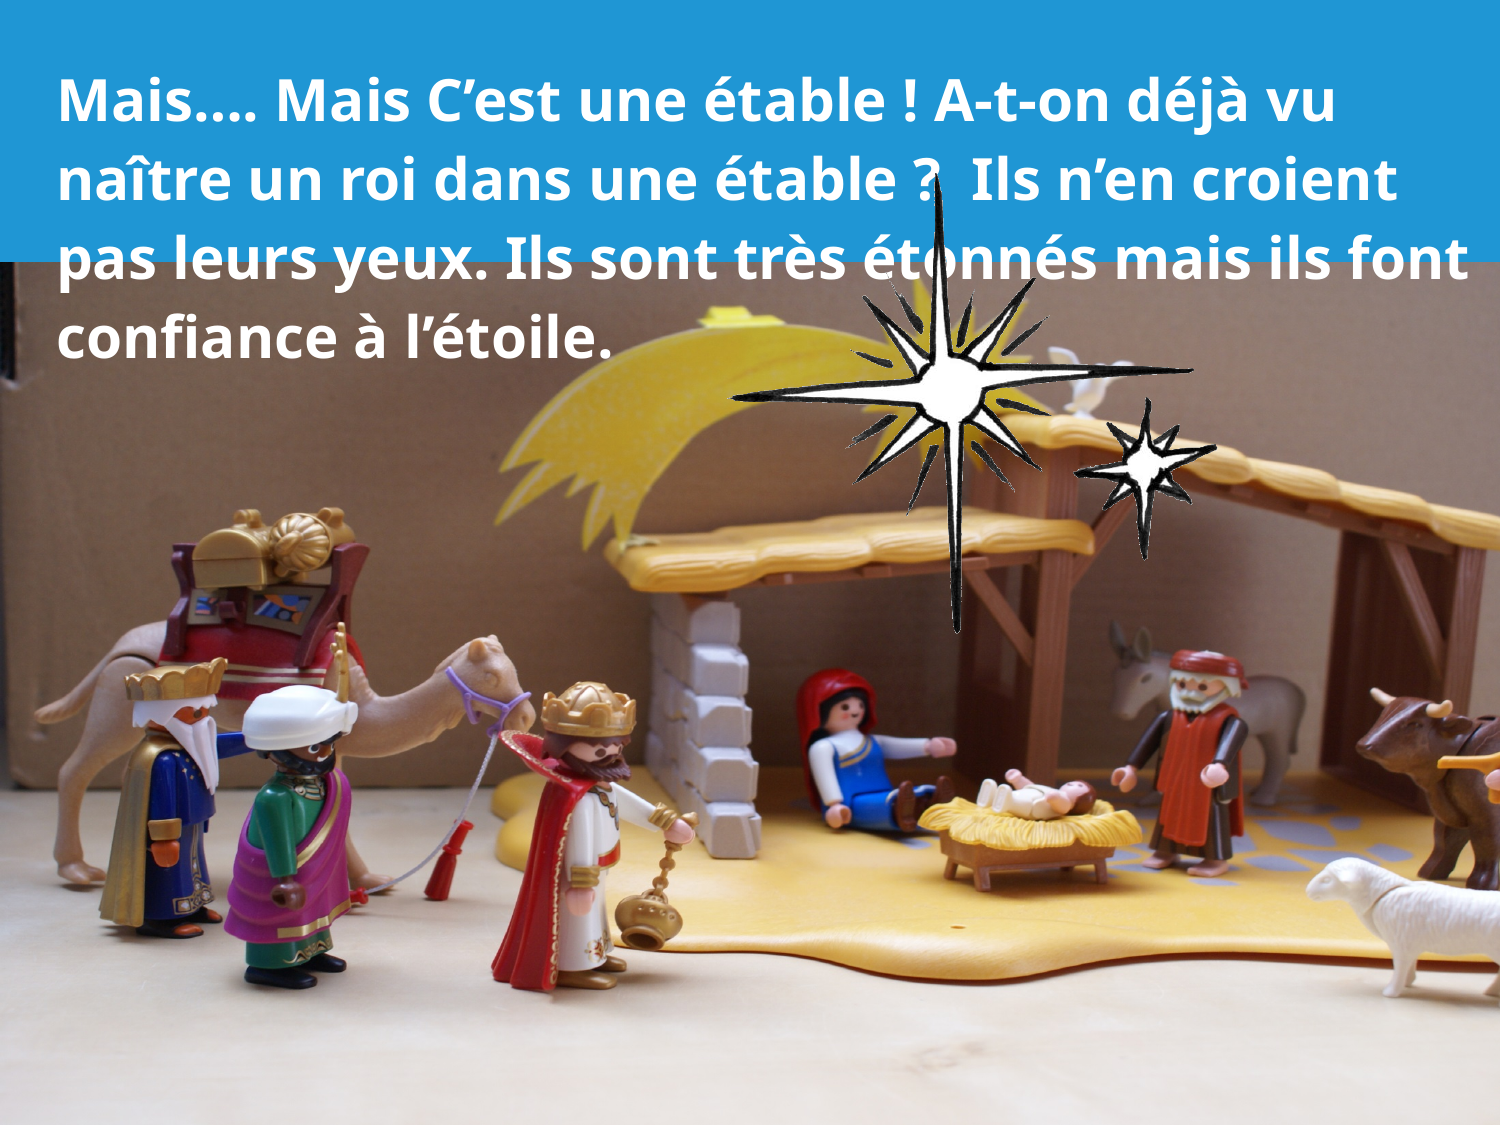

Mais…. Mais C’est une étable ! A-t-on déjà vu naître un roi dans une étable ? Ils n’en croient pas leurs yeux. Ils sont très étonnés mais ils font confiance à l’étoile.